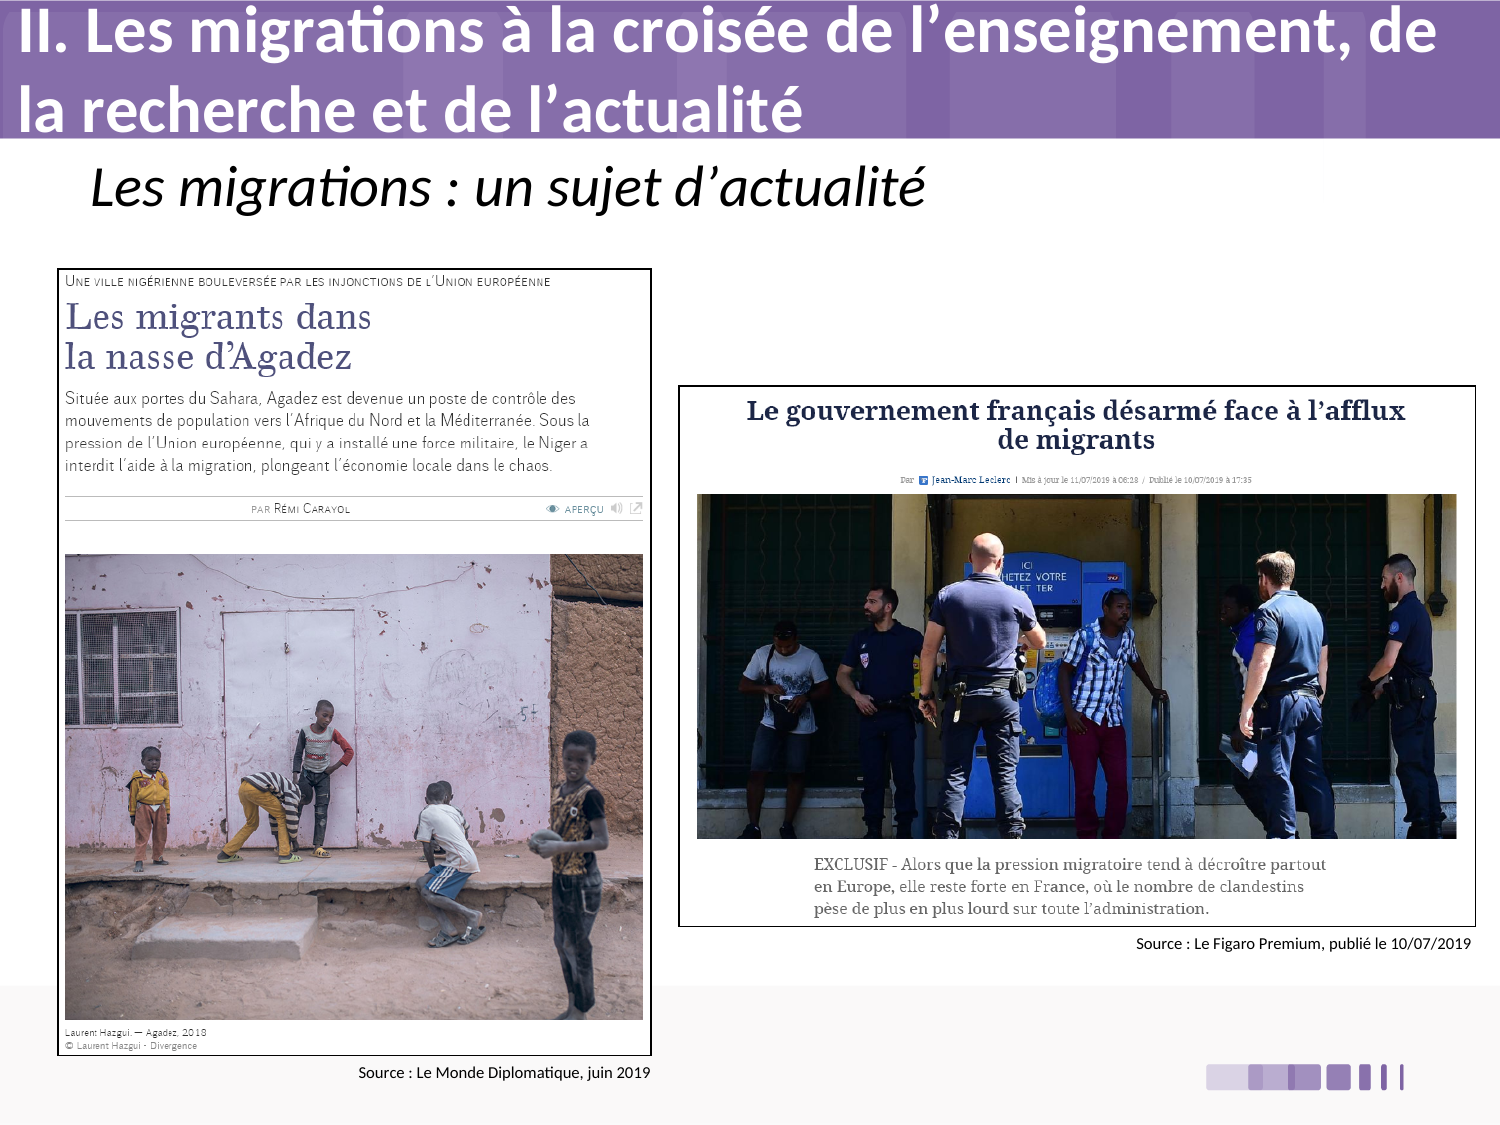

II. Les migrations à la croisée de l’enseignement, de la recherche et de l’actualité
Les migrations : un sujet d’actualité
Source : Le Figaro Premium, publié le 10/07/2019
Source : Le Monde Diplomatique, juin 2019